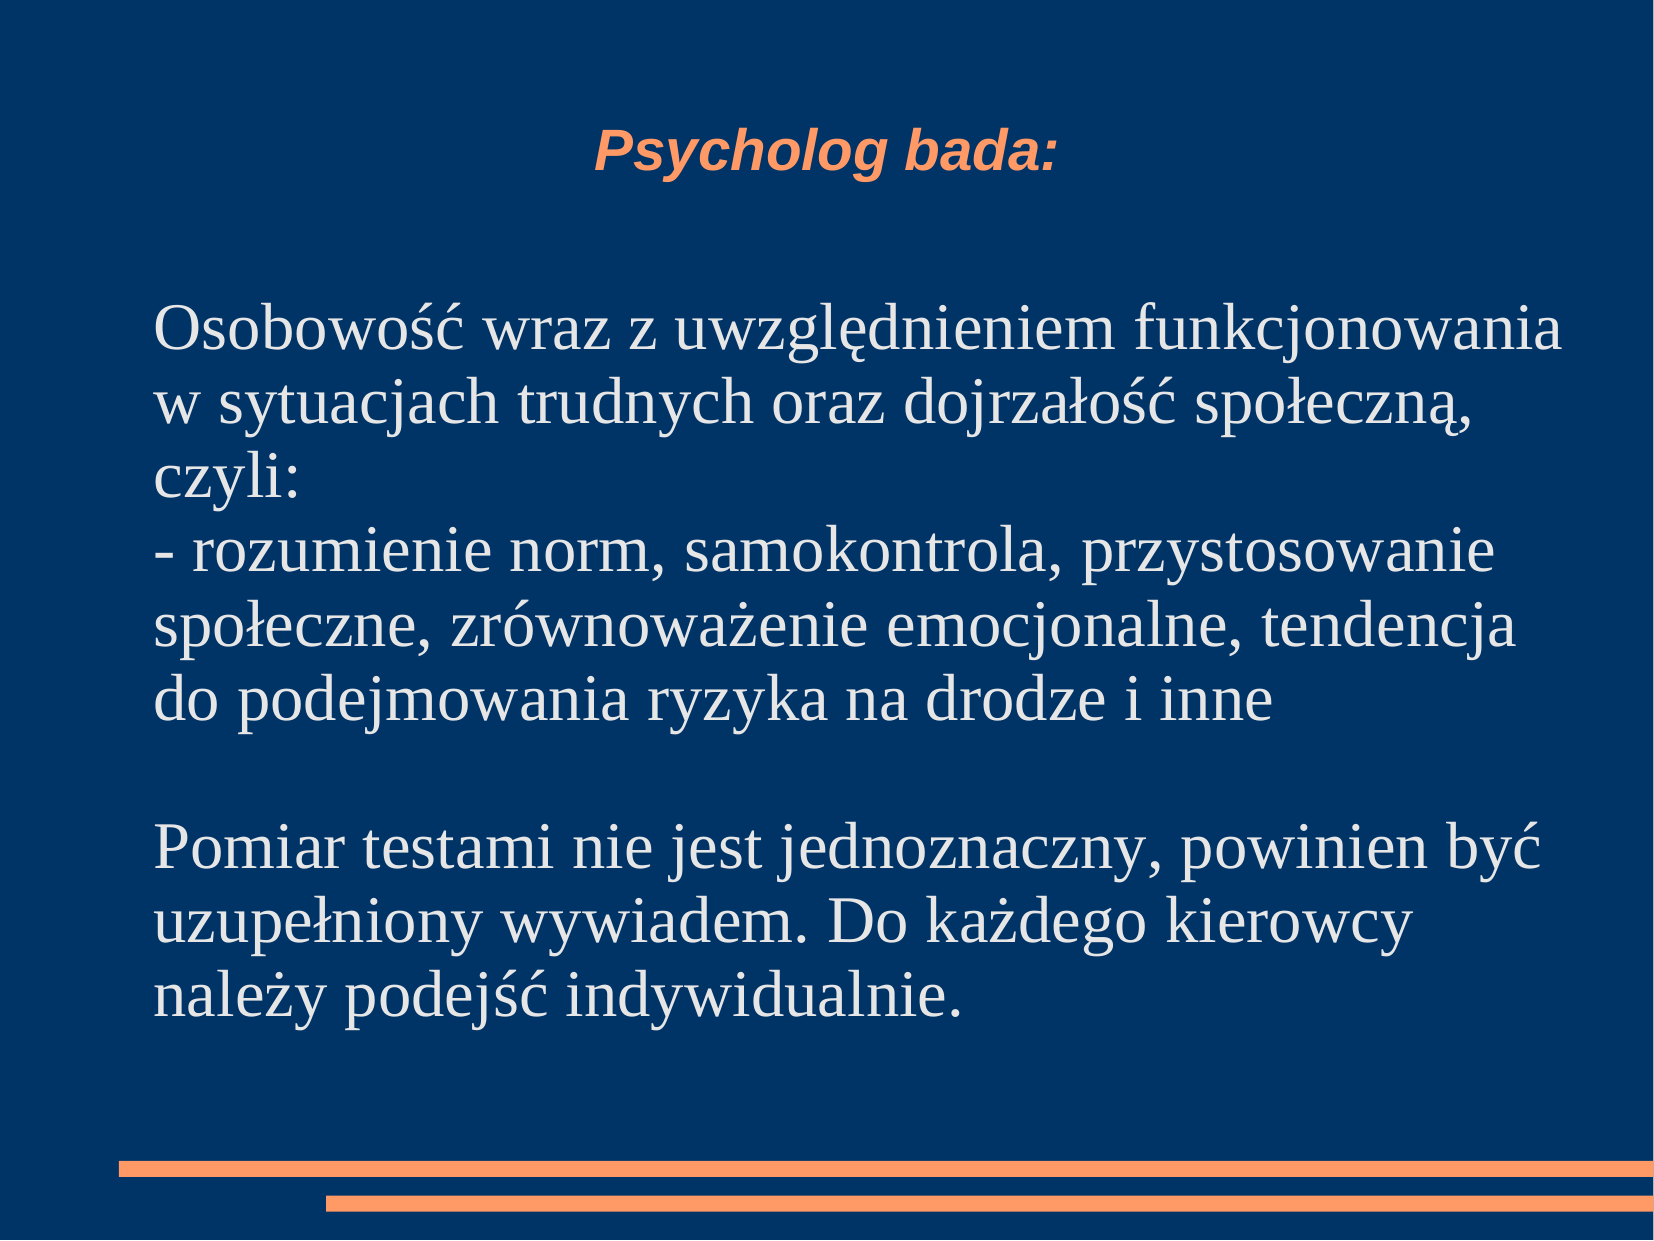

# Psycholog bada:
Osobowość wraz z uwzględnieniem funkcjonowania w sytuacjach trudnych oraz dojrzałość społeczną, czyli:
- rozumienie norm, samokontrola, przystosowanie społeczne, zrównoważenie emocjonalne, tendencja do podejmowania ryzyka na drodze i inne
Pomiar testami nie jest jednoznaczny, powinien być uzupełniony wywiadem. Do każdego kierowcy należy podejść indywidualnie.